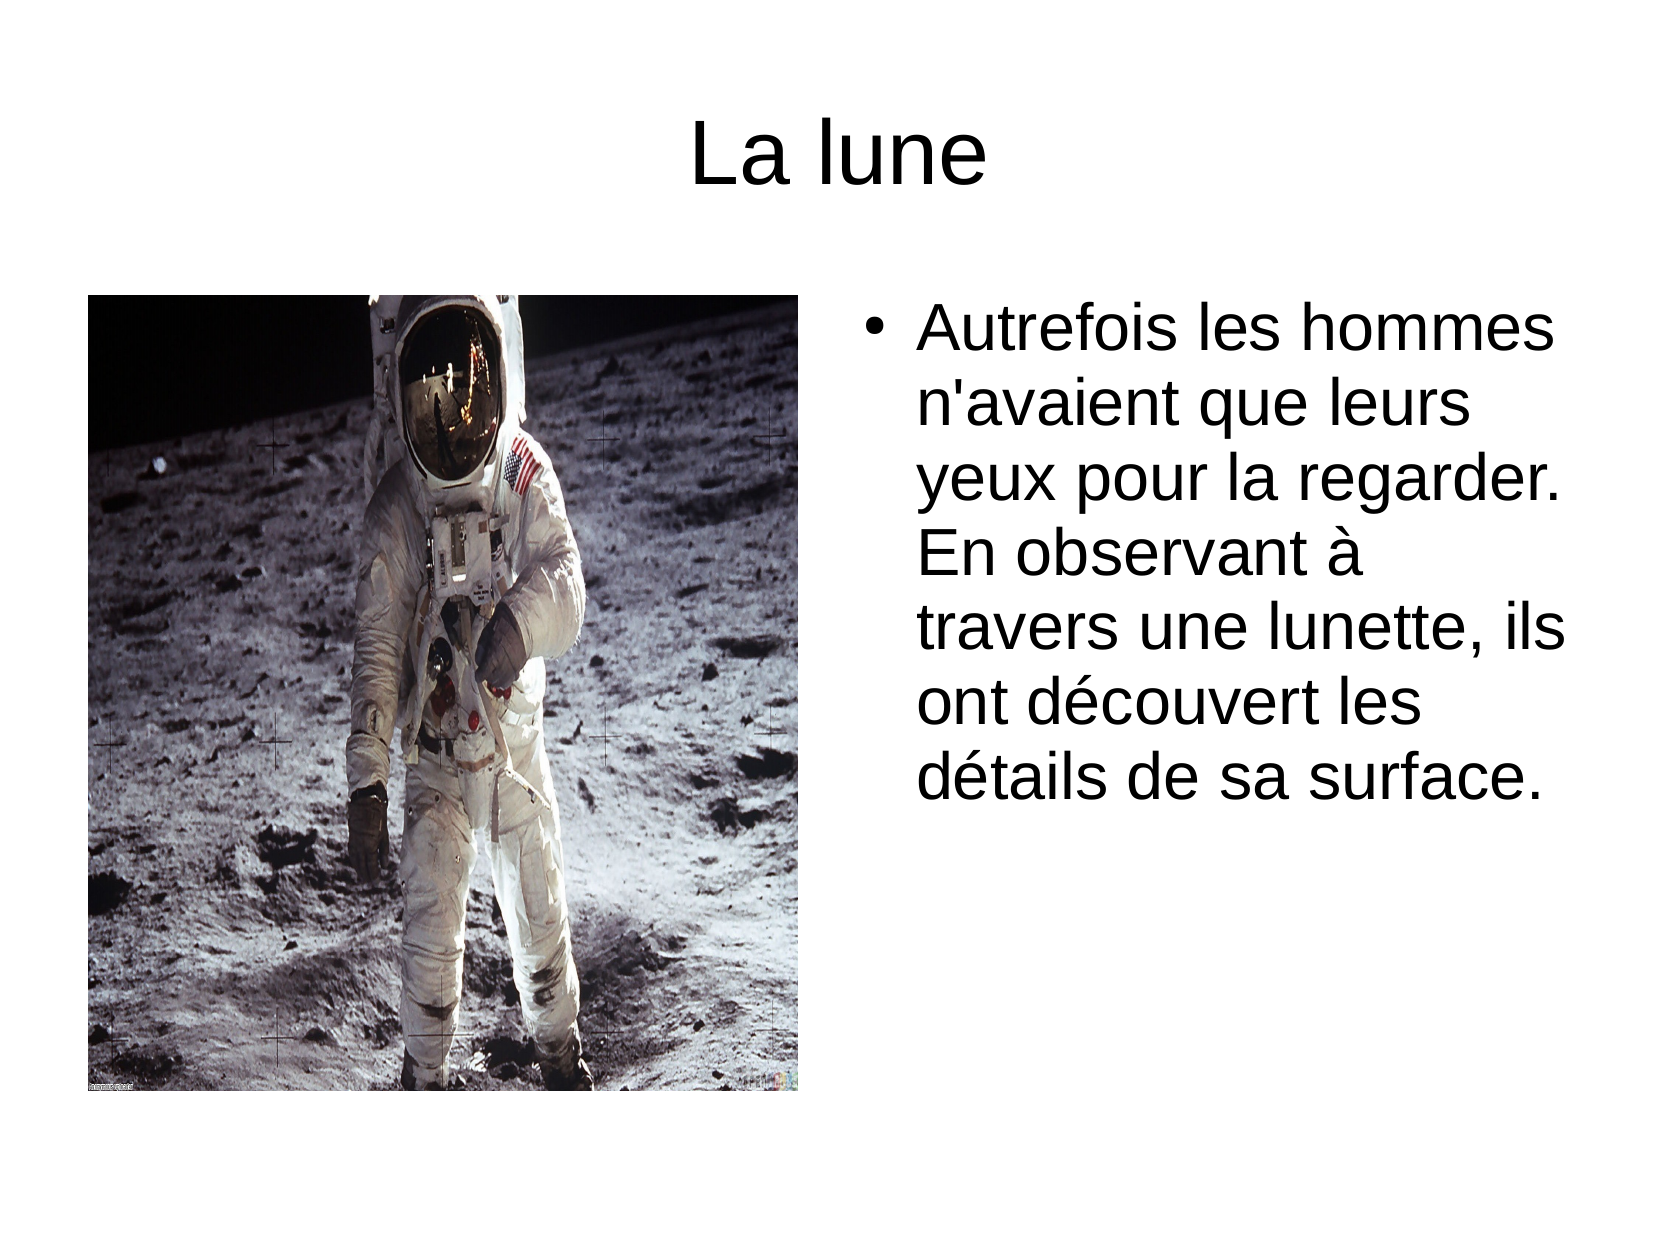

# La lune
Autrefois les hommes n'avaient que leurs yeux pour la regarder. En observant à travers une lunette, ils ont découvert les détails de sa surface.